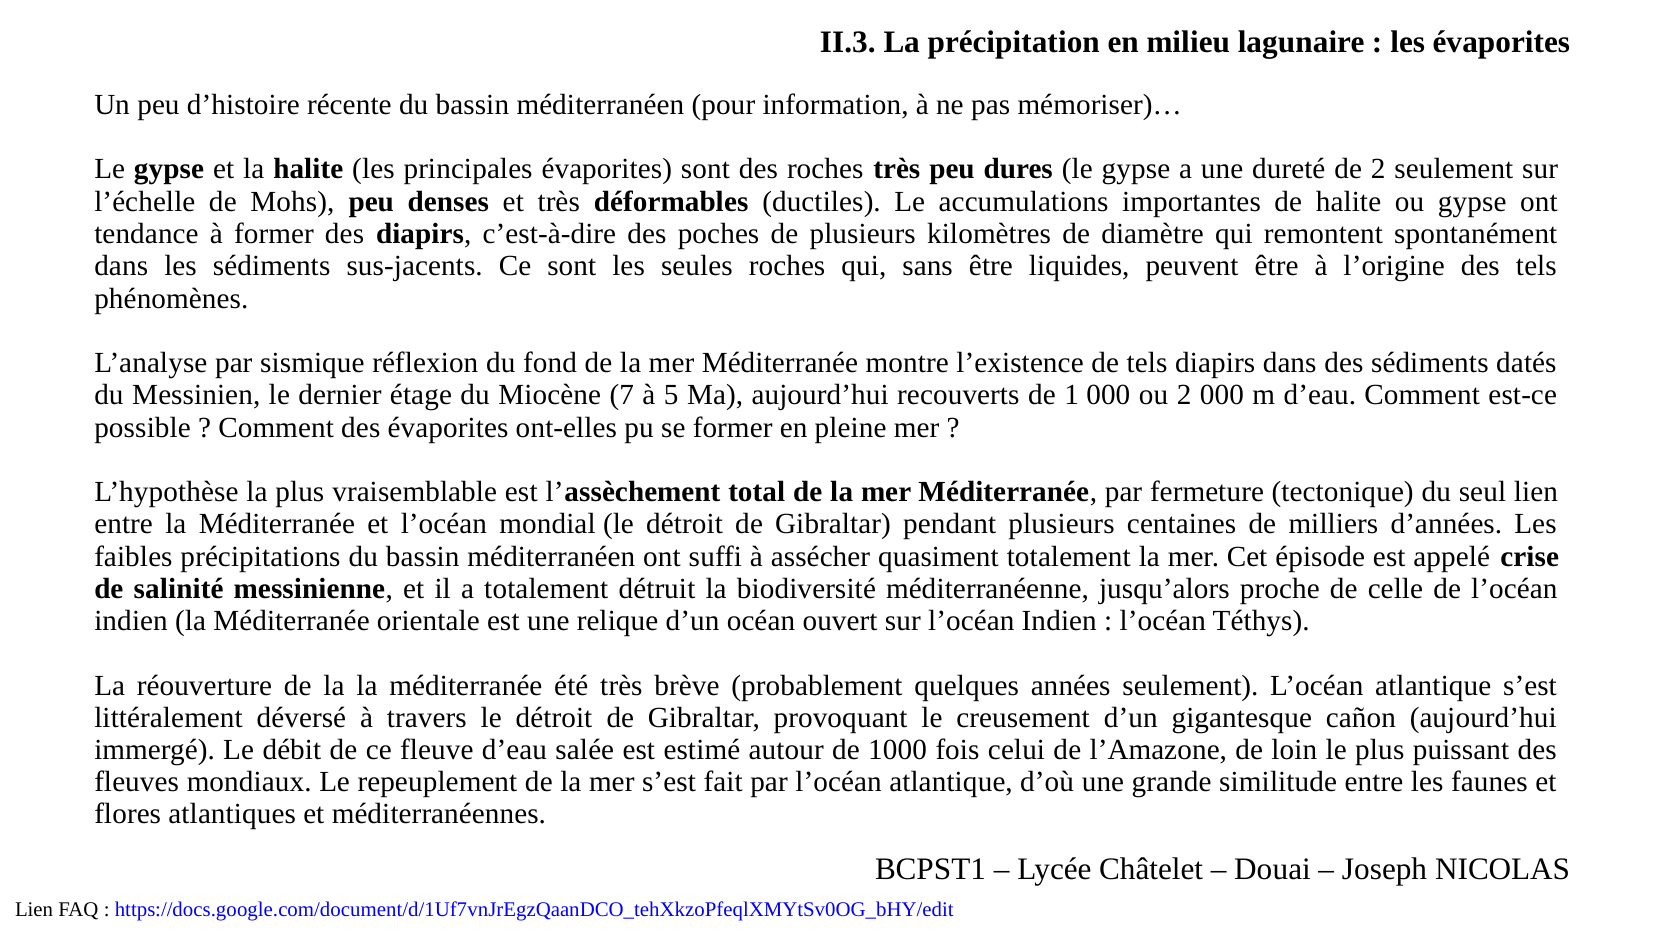

II.3. La précipitation en milieu lagunaire : les évaporites
Un peu d’histoire récente du bassin méditerranéen (pour information, à ne pas mémoriser)…
Le gypse et la halite (les principales évaporites) sont des roches très peu dures (le gypse a une dureté de 2 seulement sur l’échelle de Mohs), peu denses et très déformables (ductiles). Le accumulations importantes de halite ou gypse ont tendance à former des diapirs, c’est-à-dire des poches de plusieurs kilomètres de diamètre qui remontent spontanément dans les sédiments sus-jacents. Ce sont les seules roches qui, sans être liquides, peuvent être à l’origine des tels phénomènes.
L’analyse par sismique réflexion du fond de la mer Méditerranée montre l’existence de tels diapirs dans des sédiments datés du Messinien, le dernier étage du Miocène (7 à 5 Ma), aujourd’hui recouverts de 1 000 ou 2 000 m d’eau. Comment est-ce possible ? Comment des évaporites ont-elles pu se former en pleine mer ?
L’hypothèse la plus vraisemblable est l’assèchement total de la mer Méditerranée, par fermeture (tectonique) du seul lien entre la Méditerranée et l’océan mondial (le détroit de Gibraltar) pendant plusieurs centaines de milliers d’années. Les faibles précipitations du bassin méditerranéen ont suffi à assécher quasiment totalement la mer. Cet épisode est appelé crise de salinité messinienne, et il a totalement détruit la biodiversité méditerranéenne, jusqu’alors proche de celle de l’océan indien (la Méditerranée orientale est une relique d’un océan ouvert sur l’océan Indien : l’océan Téthys).
La réouverture de la la méditerranée été très brève (probablement quelques années seulement). L’océan atlantique s’est littéralement déversé à travers le détroit de Gibraltar, provoquant le creusement d’un gigantesque cañon (aujourd’hui immergé). Le débit de ce fleuve d’eau salée est estimé autour de 1000 fois celui de l’Amazone, de loin le plus puissant des fleuves mondiaux. Le repeuplement de la mer s’est fait par l’océan atlantique, d’où une grande similitude entre les faunes et flores atlantiques et méditerranéennes.
BCPST1 – Lycée Châtelet – Douai – Joseph NICOLAS
Lien FAQ : https://docs.google.com/document/d/1Uf7vnJrEgzQaanDCO_tehXkzoPfeqlXMYtSv0OG_bHY/edit